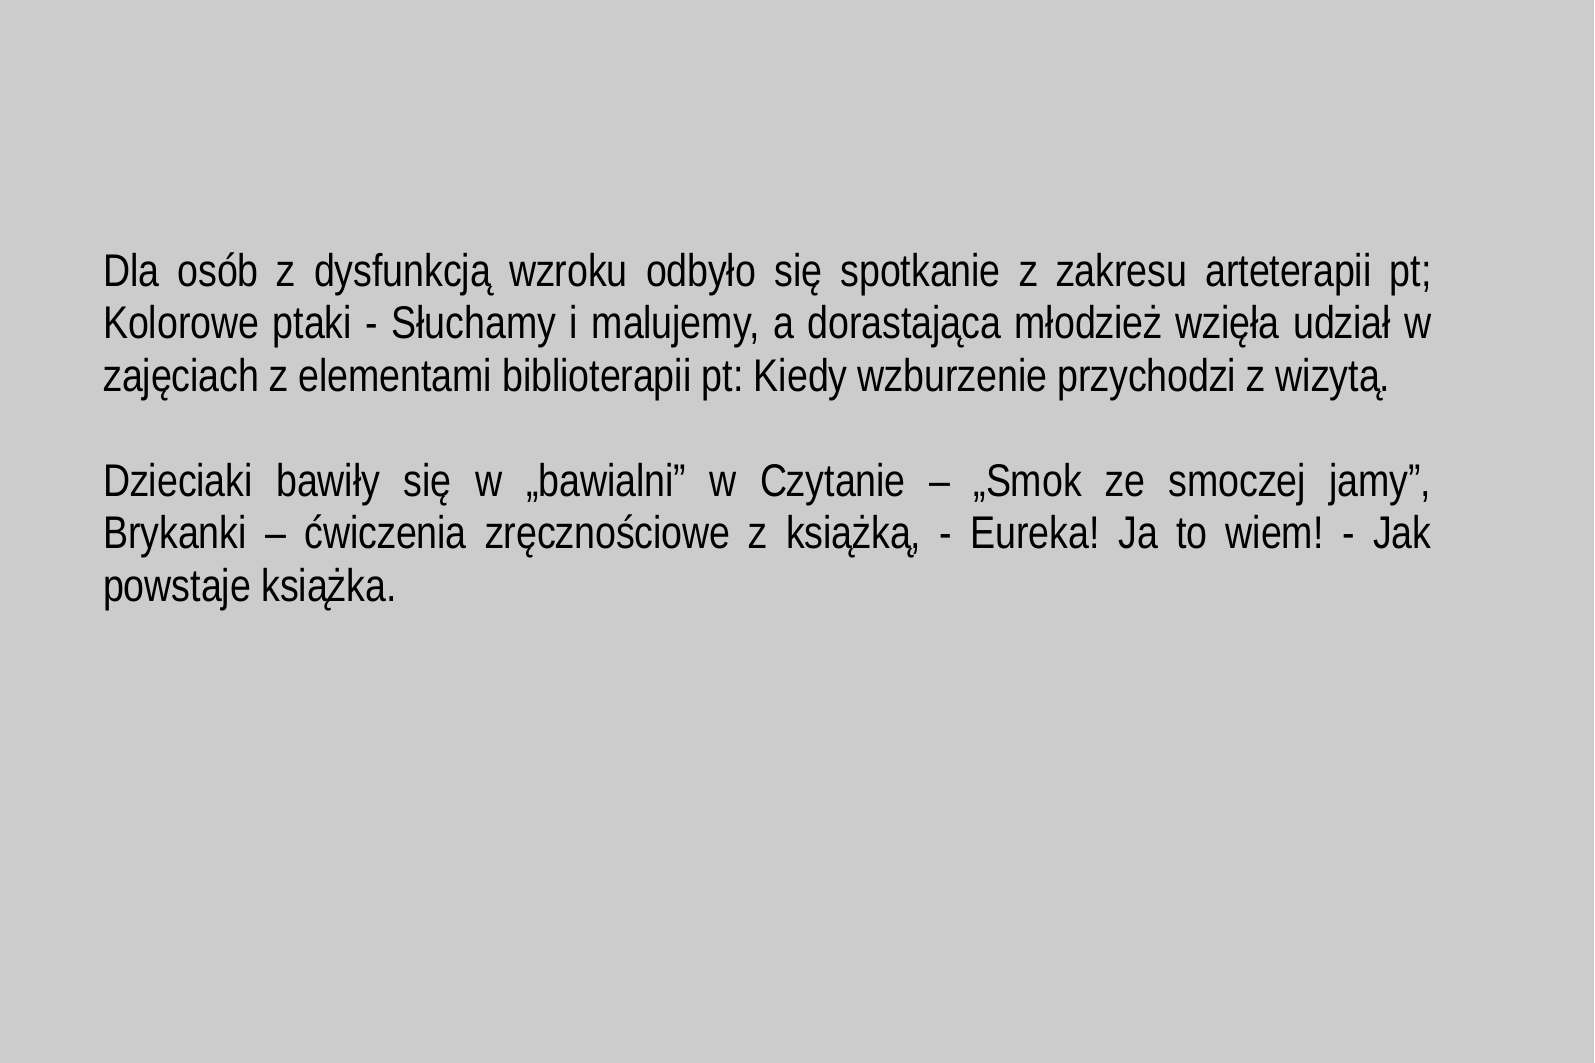

Dla osób z dysfunkcją wzroku odbyło się spotkanie z zakresu arteterapii pt; Kolorowe ptaki - Słuchamy i malujemy, a dorastająca młodzież wzięła udział w zajęciach z elementami biblioterapii pt: Kiedy wzburzenie przychodzi z wizytą.
Dzieciaki bawiły się w „bawialni” w Czytanie – „Smok ze smoczej jamy”, Brykanki – ćwiczenia zręcznościowe z książką, - Eureka! Ja to wiem! - Jak powstaje książka.